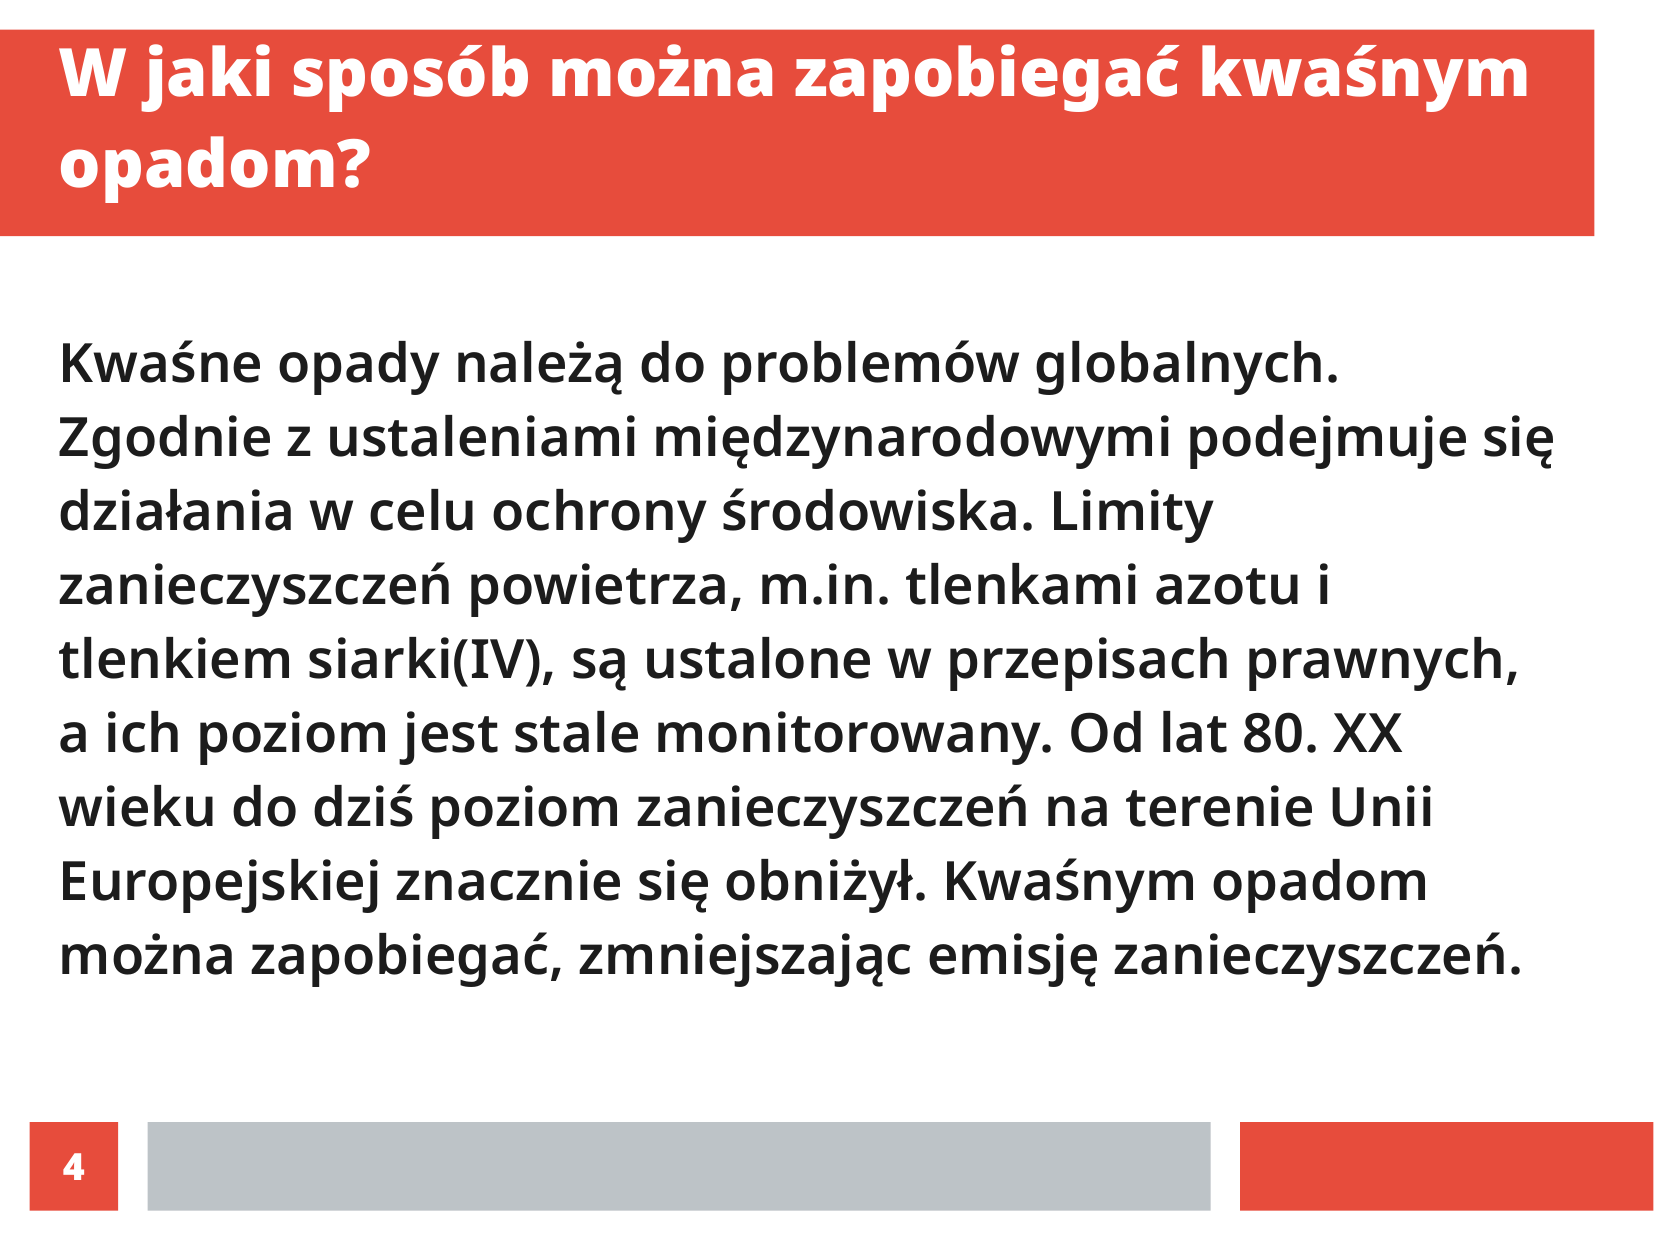

# W jaki sposób można zapobiegać kwaśnym opadom?
Kwaśne opady należą do problemów globalnych. Zgodnie z ustaleniami międzynarodowymi podejmuje się działania w celu ochrony środowiska. Limity zanieczyszczeń powietrza, m.in. tlenkami azotu i tlenkiem siarki(IV), są ustalone w przepisach prawnych, a ich poziom jest stale monitorowany. Od lat 80. XX wieku do dziś poziom zanieczyszczeń na terenie Unii Europejskiej znacznie się obniżył. Kwaśnym opadom można zapobiegać, zmniejszając emisję zanieczyszczeń.
4